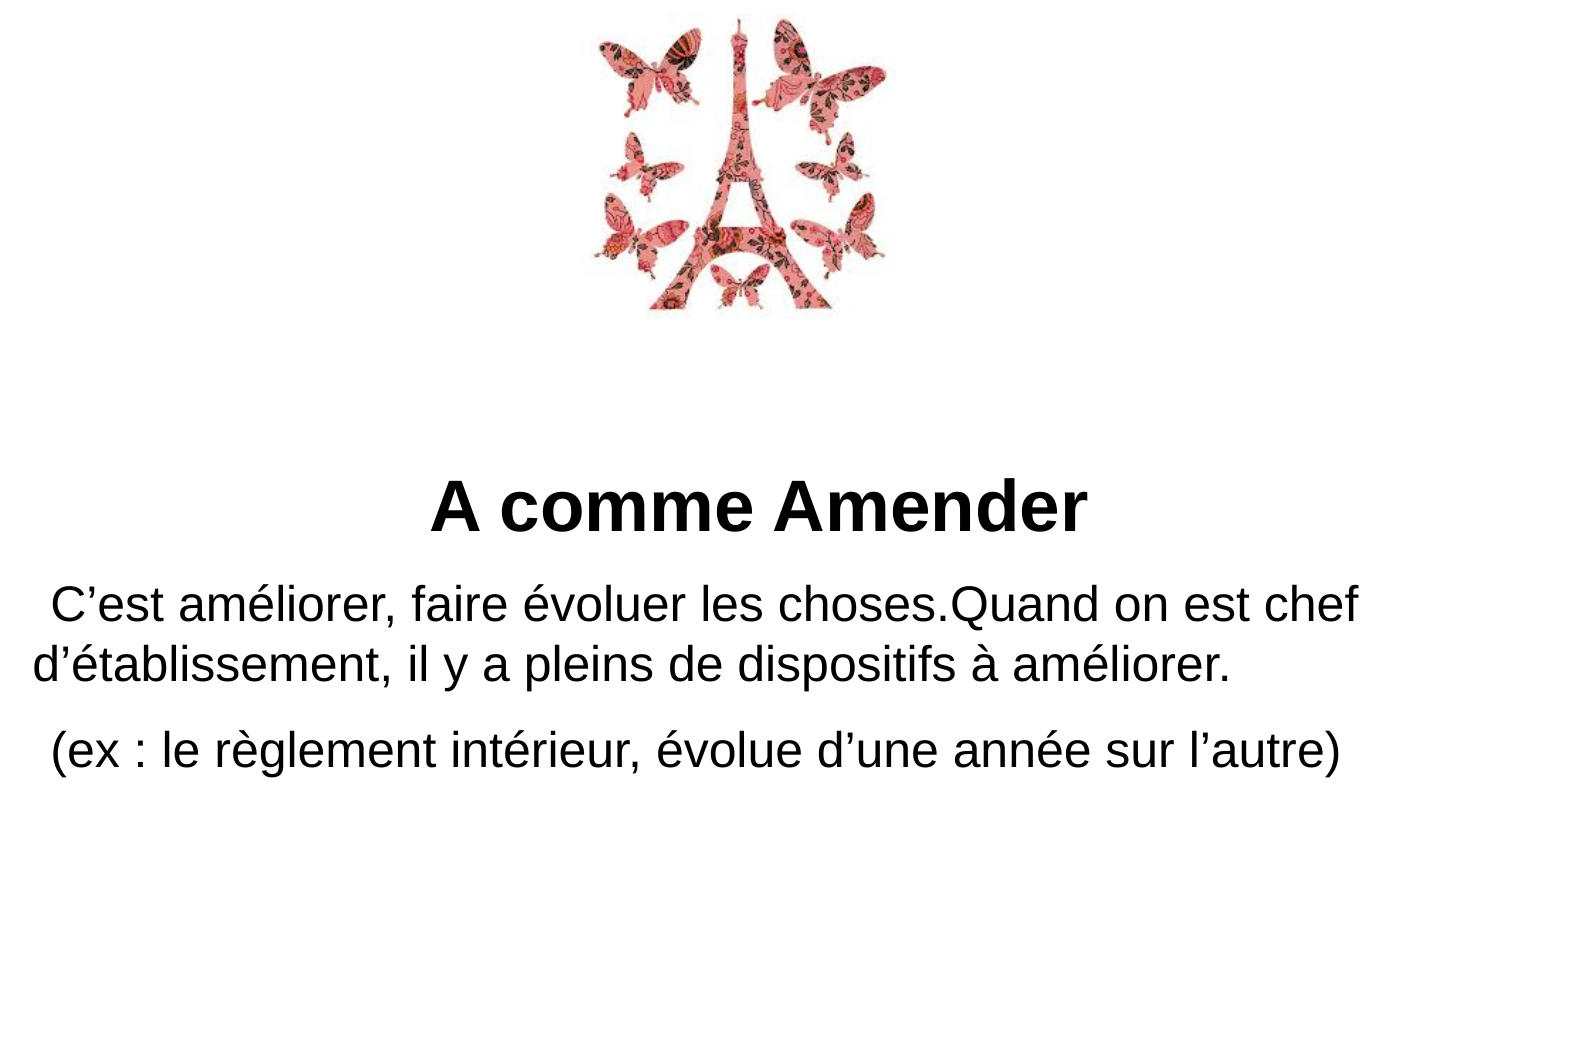

# a
A comme Amender
C’est améliorer, faire évoluer les choses.Quand on est chef d’établissement, il y a pleins de dispositifs à améliorer.
(ex : le règlement intérieur, évolue d’une année sur l’autre)